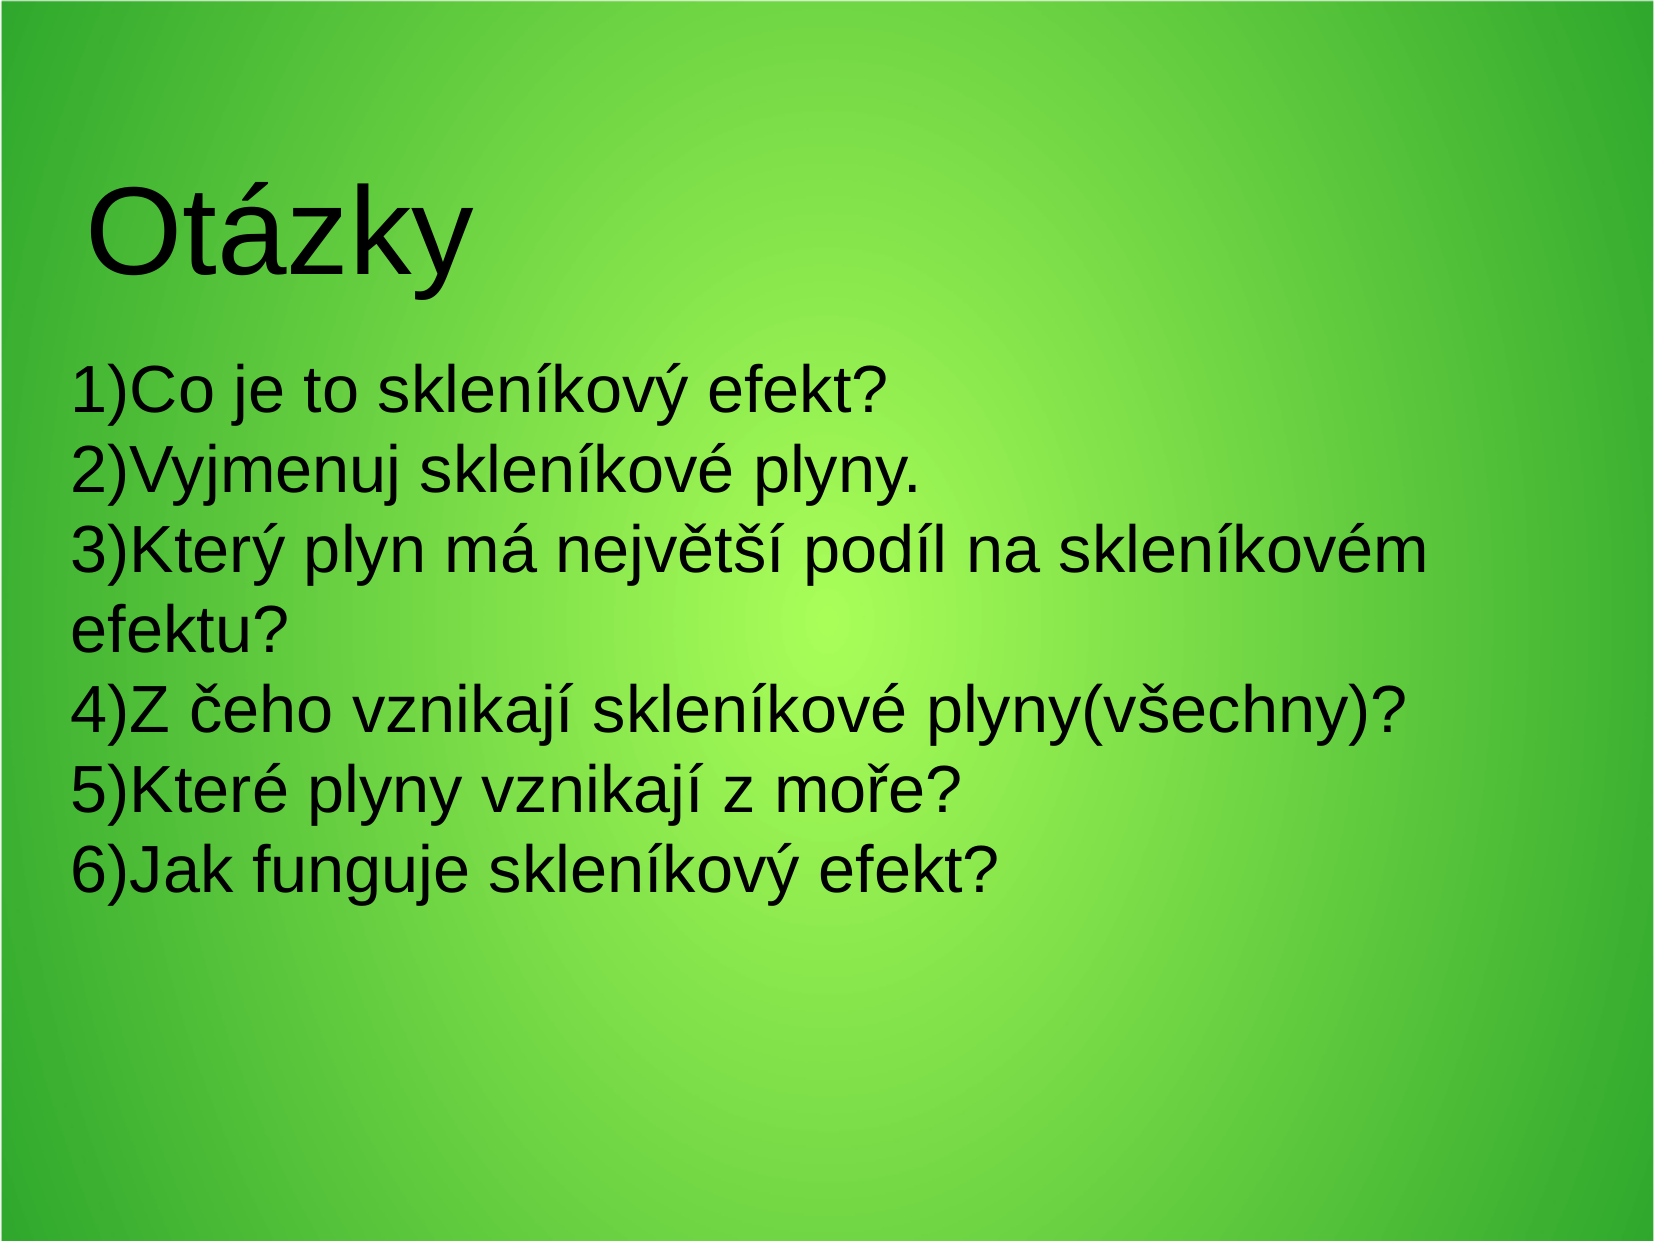

Co je to skleníkový efekt?
Vyjmenuj skleníkové plyny.
Který plyn má největší podíl na skleníkovém efektu?
Z čeho vznikají skleníkové plyny(všechny)?
Které plyny vznikají z moře?
Jak funguje skleníkový efekt?
Otázky